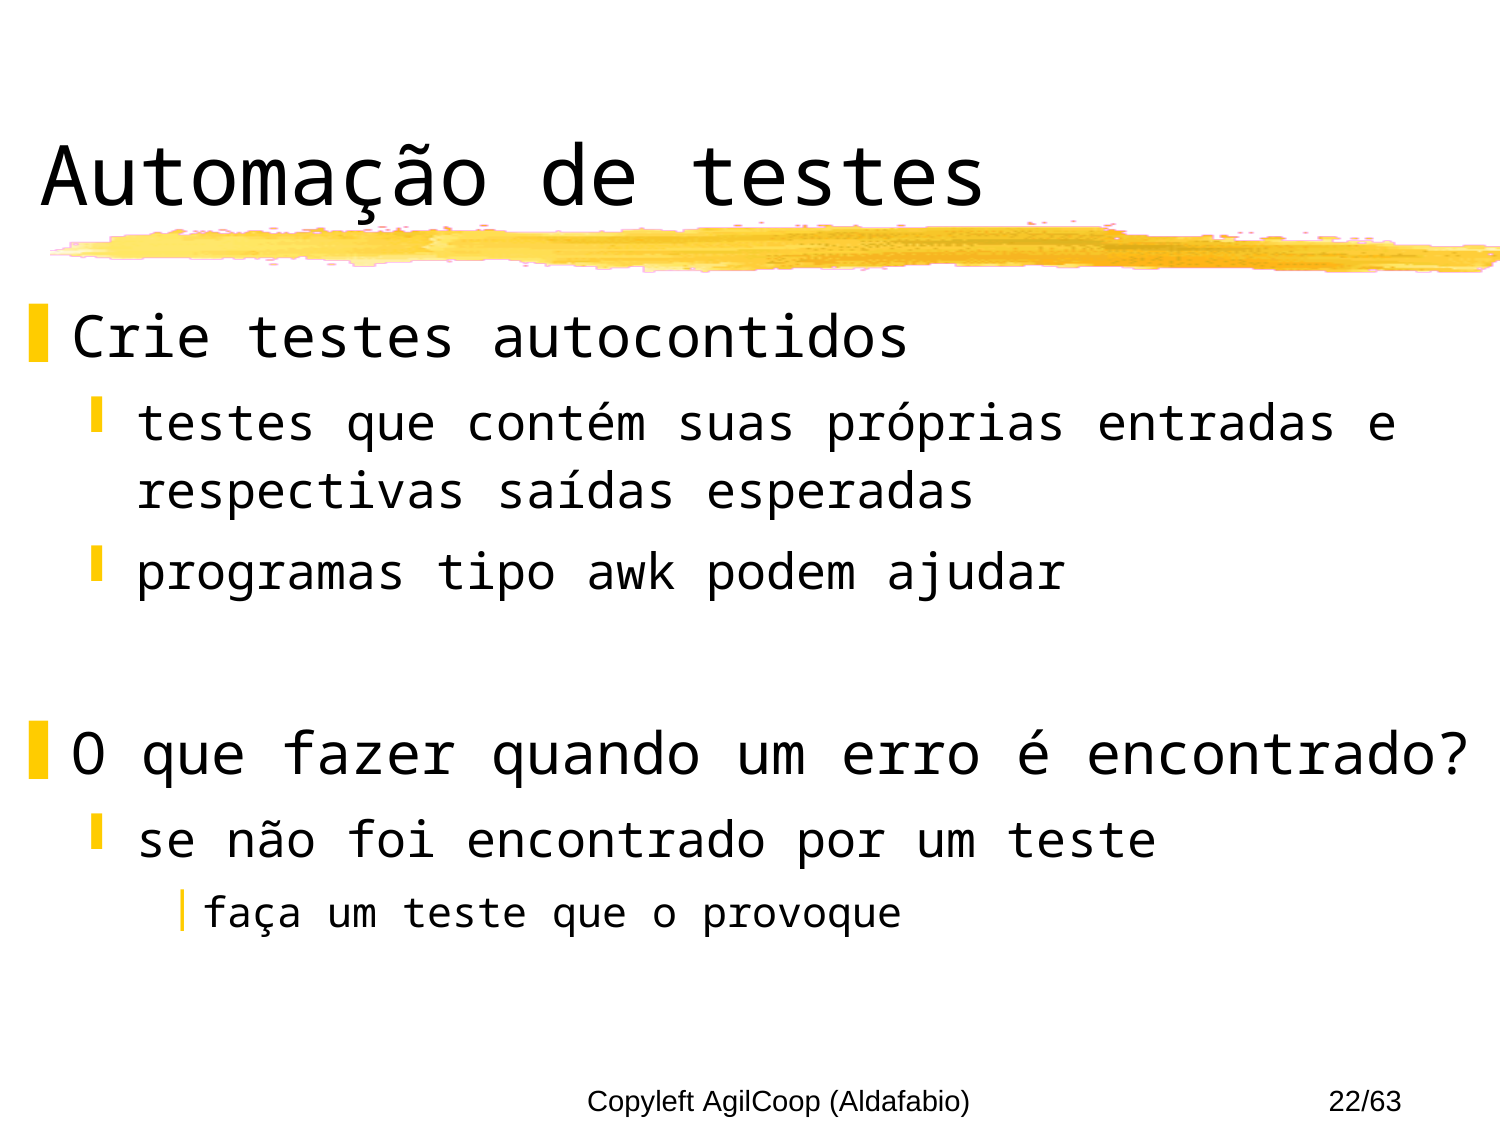

# Automação de testes
Crie testes autocontidos
testes que contém suas próprias entradas e respectivas saídas esperadas
programas tipo awk podem ajudar
O que fazer quando um erro é encontrado?
se não foi encontrado por um teste
faça um teste que o provoque
22